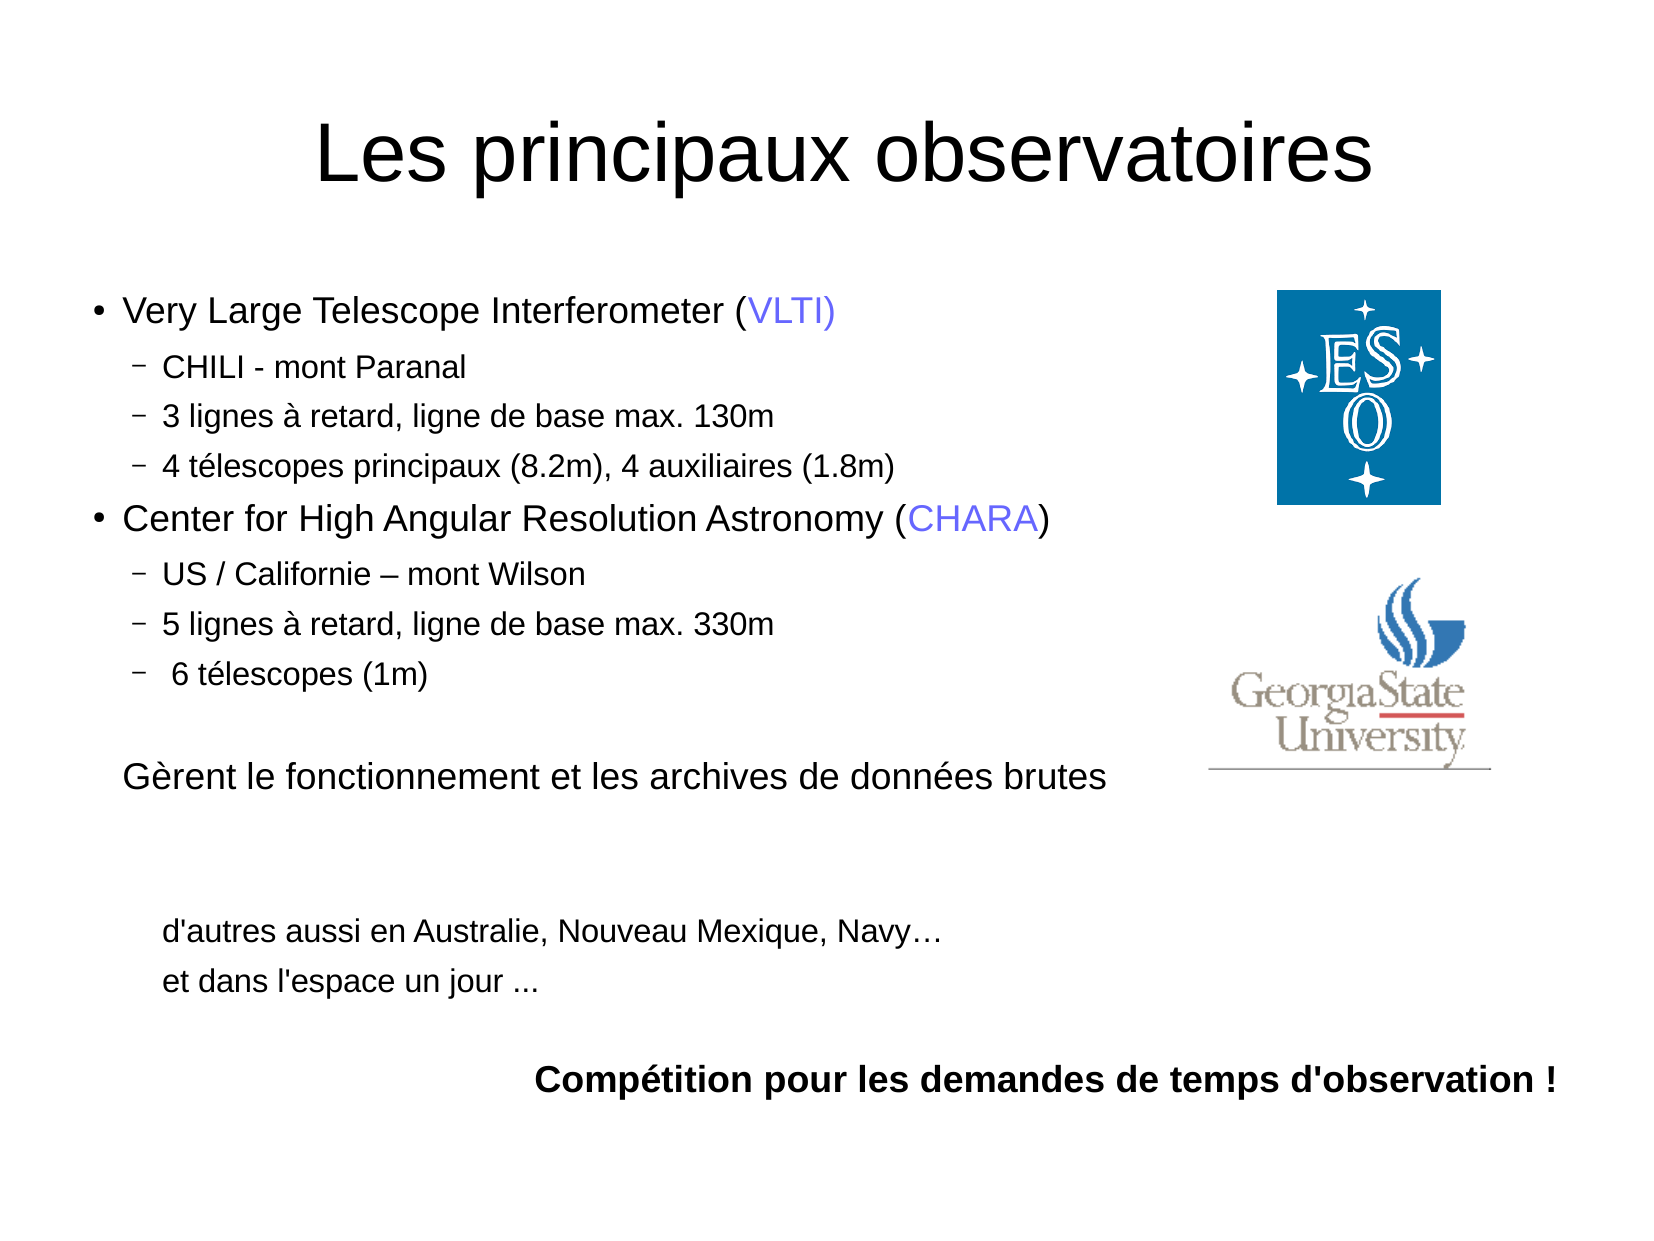

# Les principaux observatoires
Very Large Telescope Interferometer (VLTI)
CHILI - mont Paranal
3 lignes à retard, ligne de base max. 130m
4 télescopes principaux (8.2m), 4 auxiliaires (1.8m)
Center for High Angular Resolution Astronomy (CHARA)
US / Californie – mont Wilson
5 lignes à retard, ligne de base max. 330m
 6 télescopes (1m)
Gèrent le fonctionnement et les archives de données brutes
d'autres aussi en Australie, Nouveau Mexique, Navy…
et dans l'espace un jour ...
Compétition pour les demandes de temps d'observation !